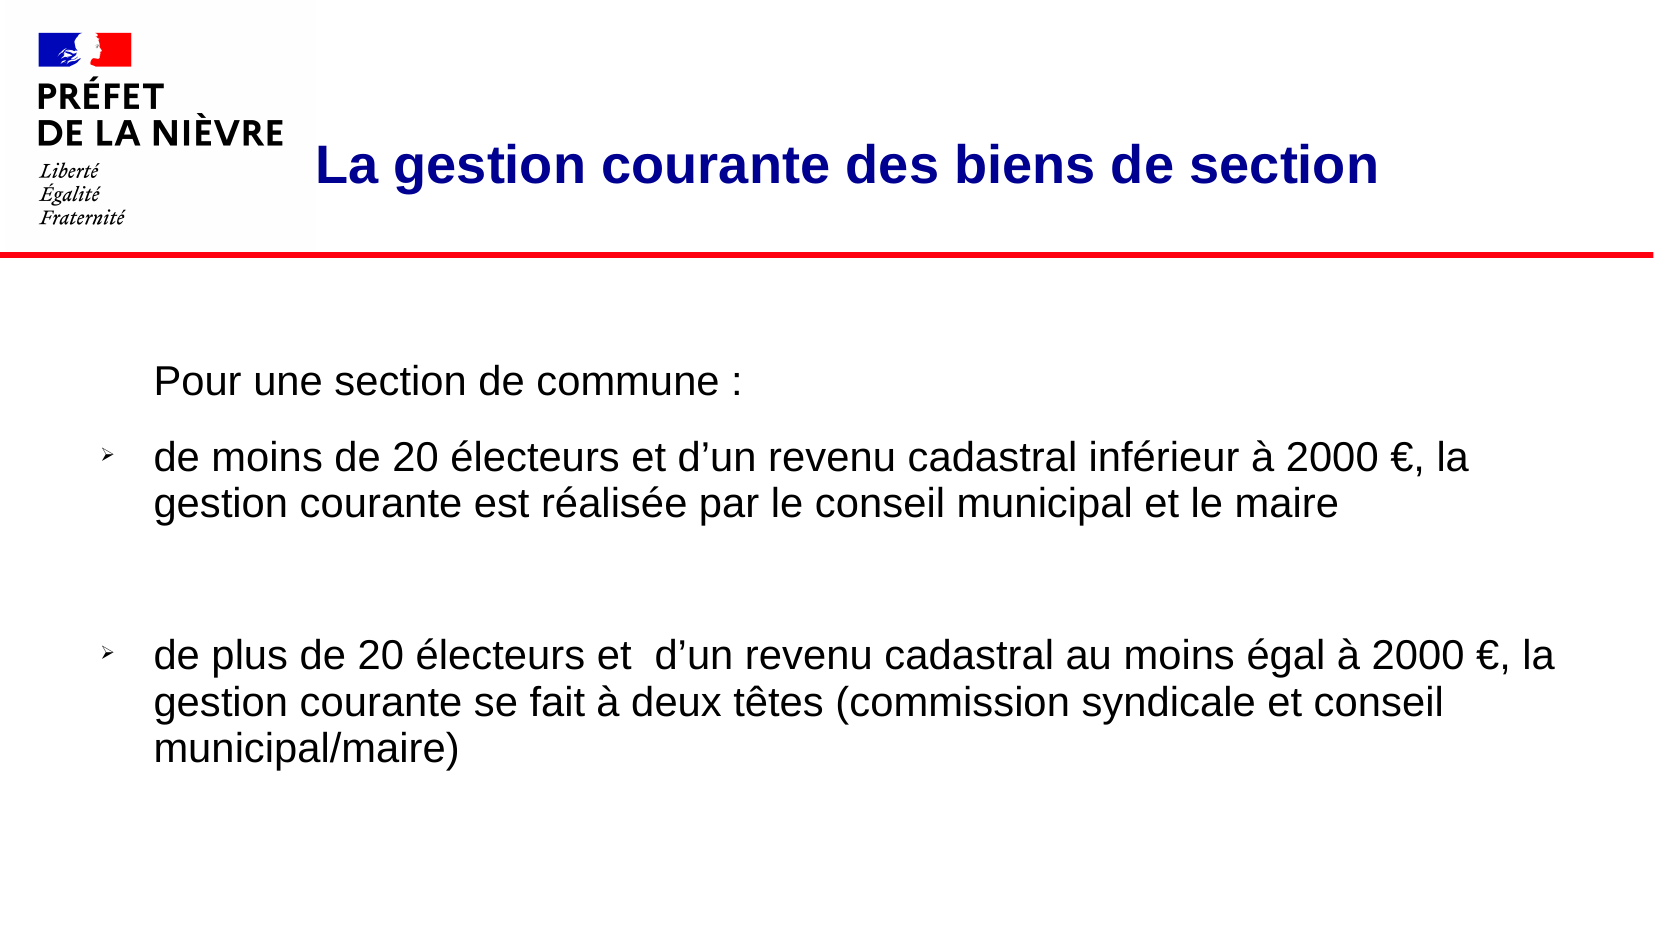

# La gestion courante des biens de section
Pour une section de commune :
de moins de 20 électeurs et d’un revenu cadastral inférieur à 2000 €, la gestion courante est réalisée par le conseil municipal et le maire
de plus de 20 électeurs et d’un revenu cadastral au moins égal à 2000 €, la gestion courante se fait à deux têtes (commission syndicale et conseil municipal/maire)